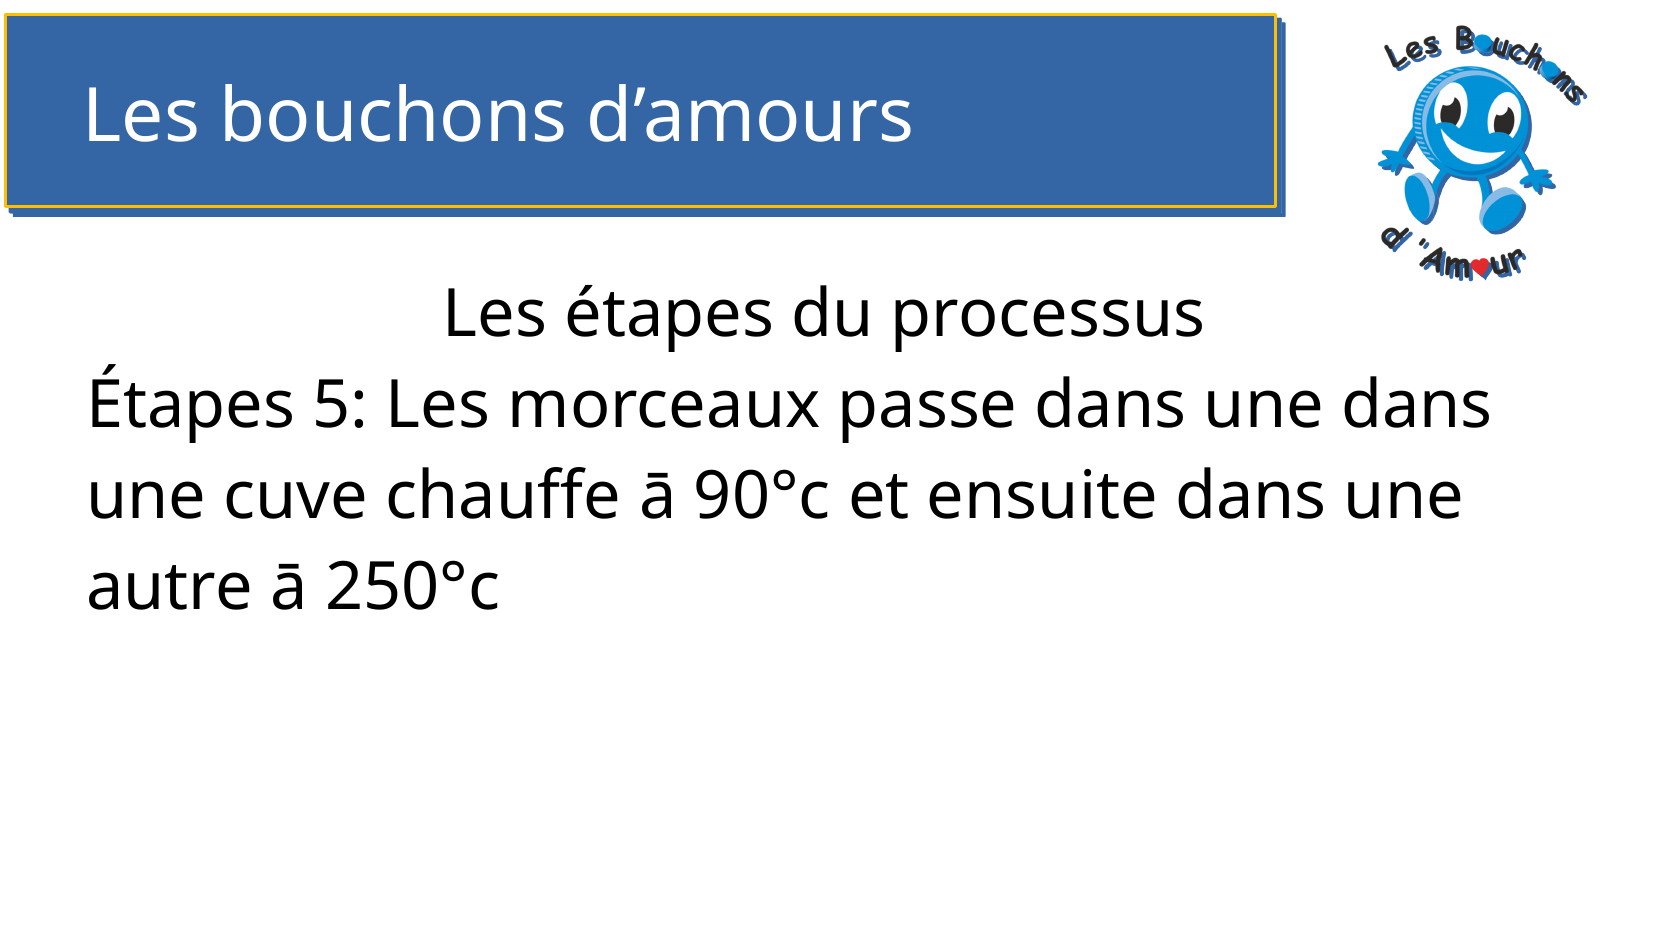

# Les bouchons d’amours
Les étapes du processus
Étapes 5: Les morceaux passe dans une dans une cuve chauffe ā 90°c et ensuite dans une autre ā 250°c